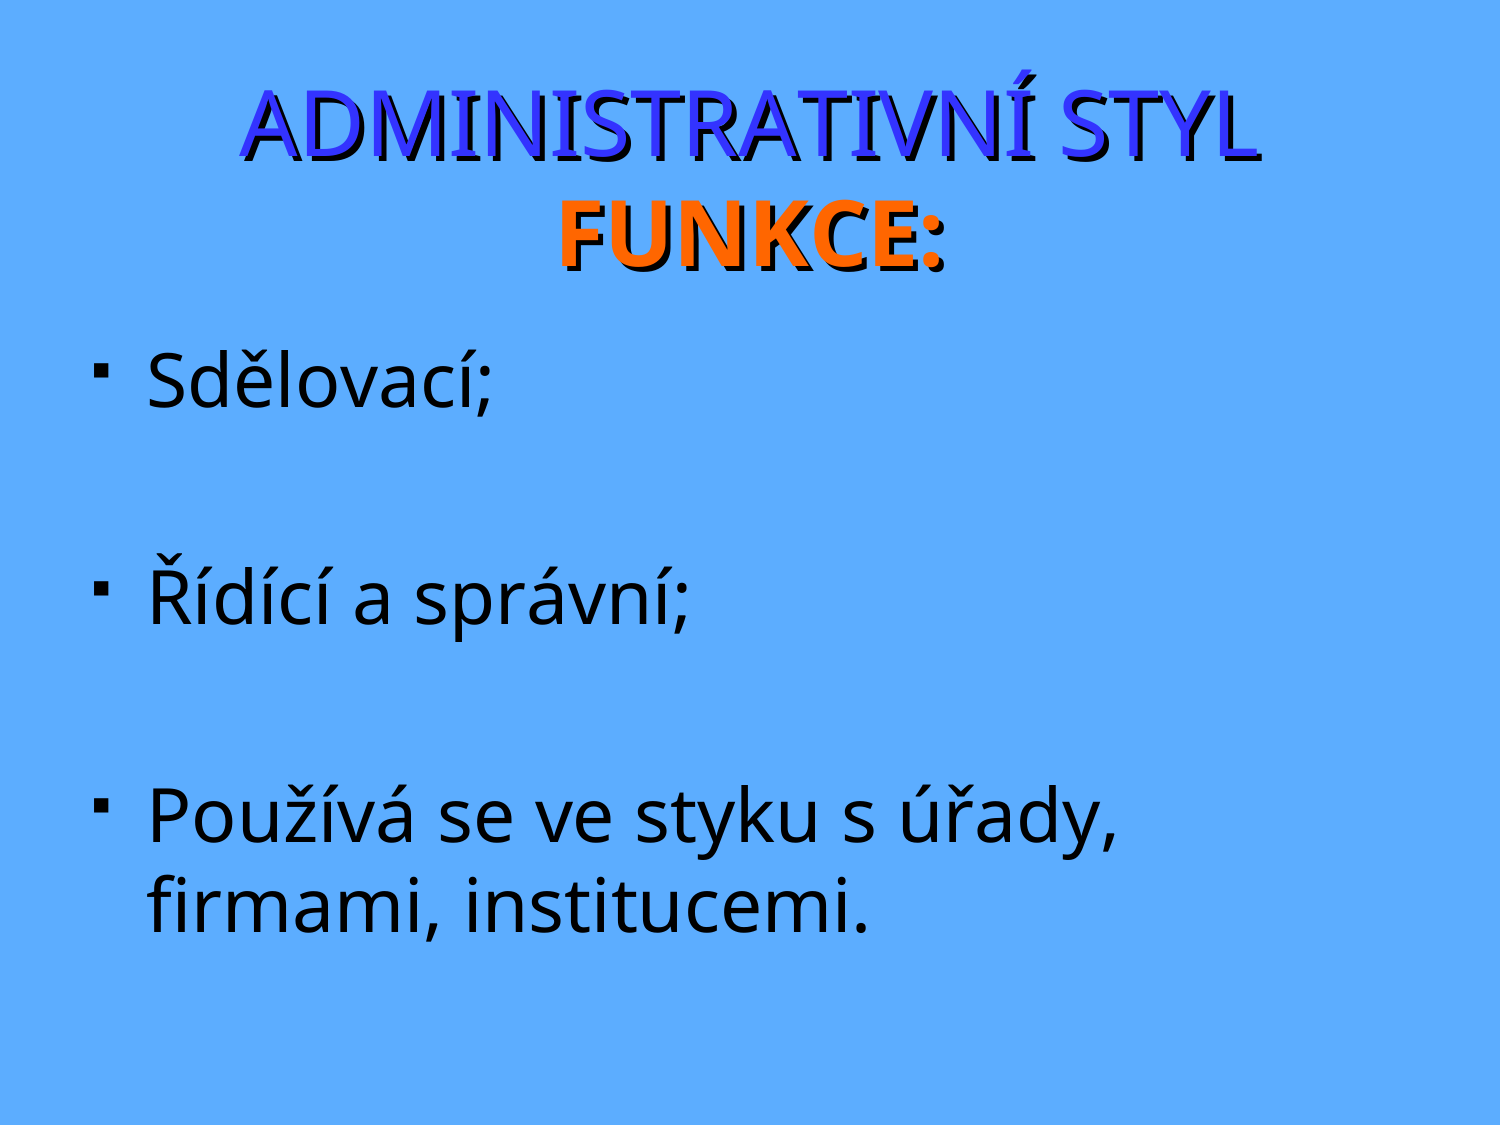

# ADMINISTRATIVNÍ STYL FUNKCE:
Sdělovací;
Řídící a správní;
Používá se ve styku s úřady, firmami, institucemi.